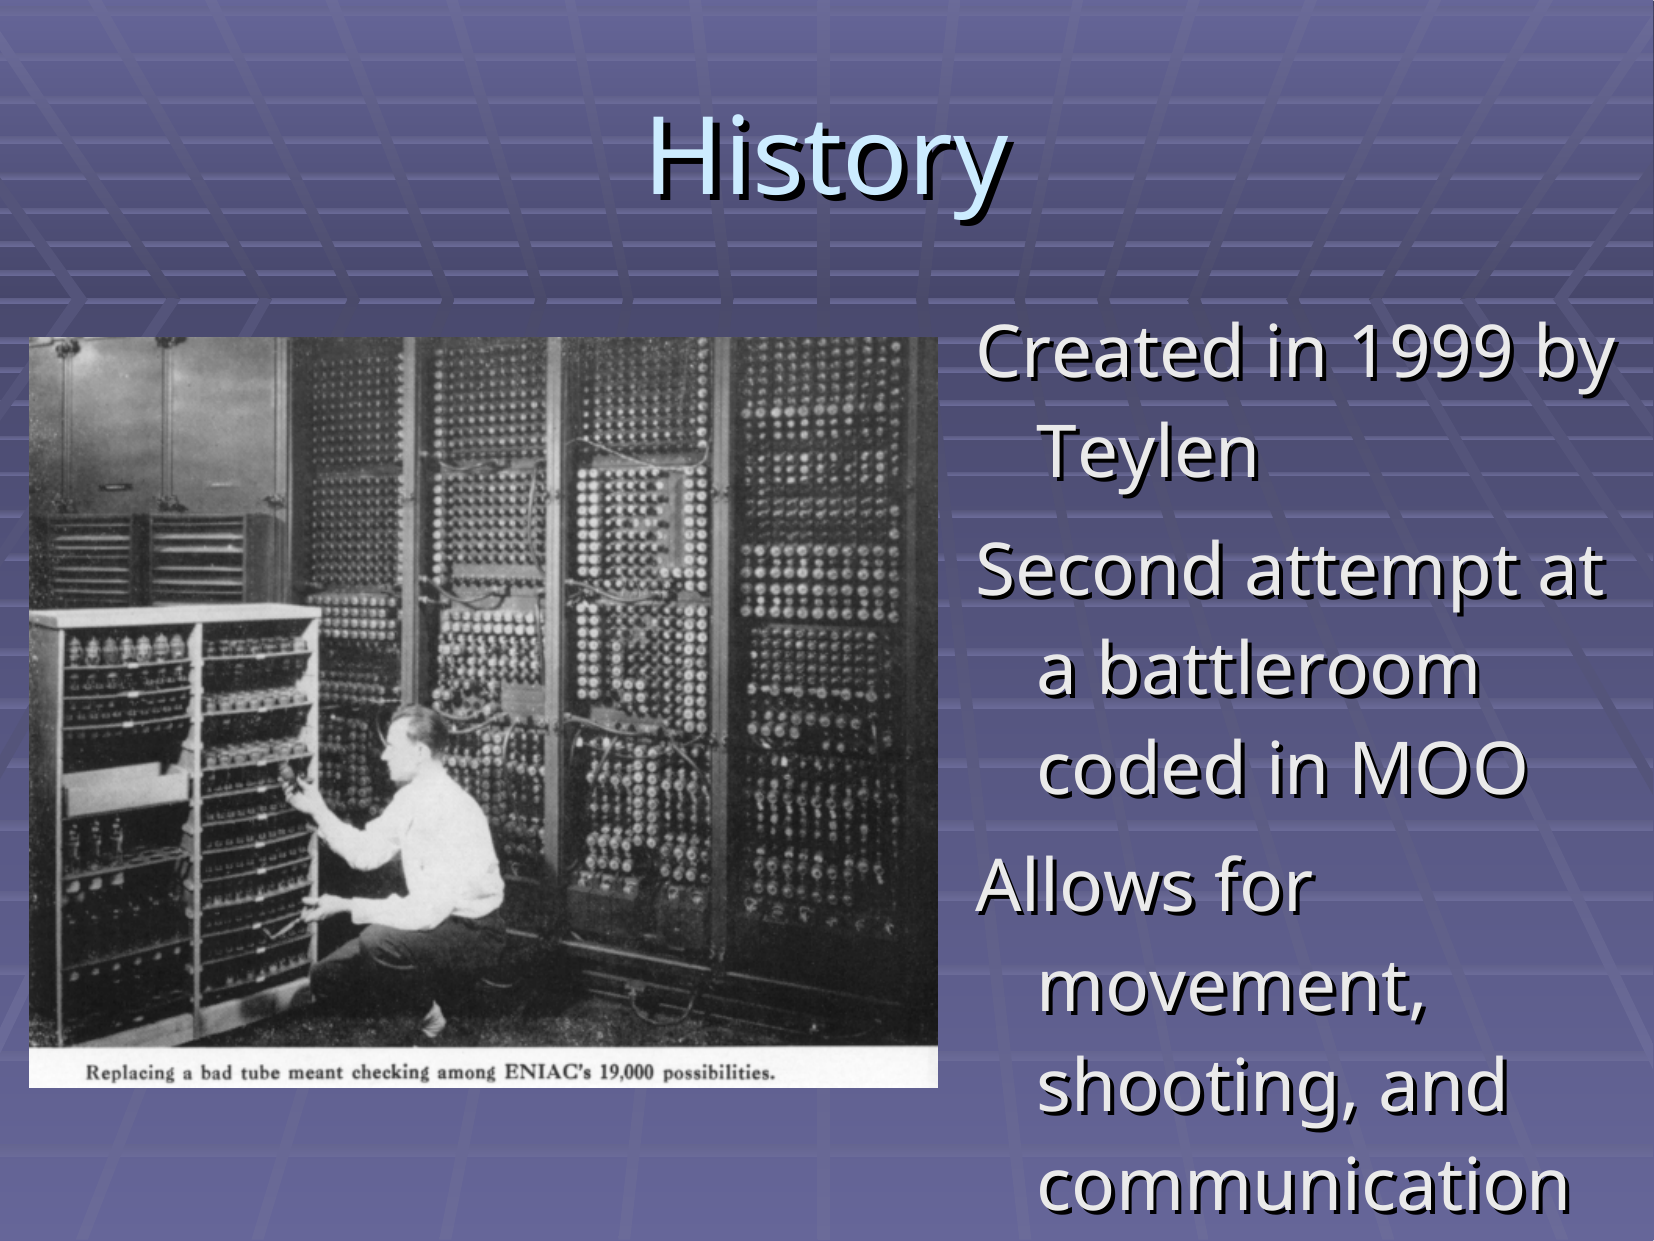

# History
Created in 1999 by Teylen
Second attempt at a battleroom coded in MOO
Allows for movement, shooting, and communication